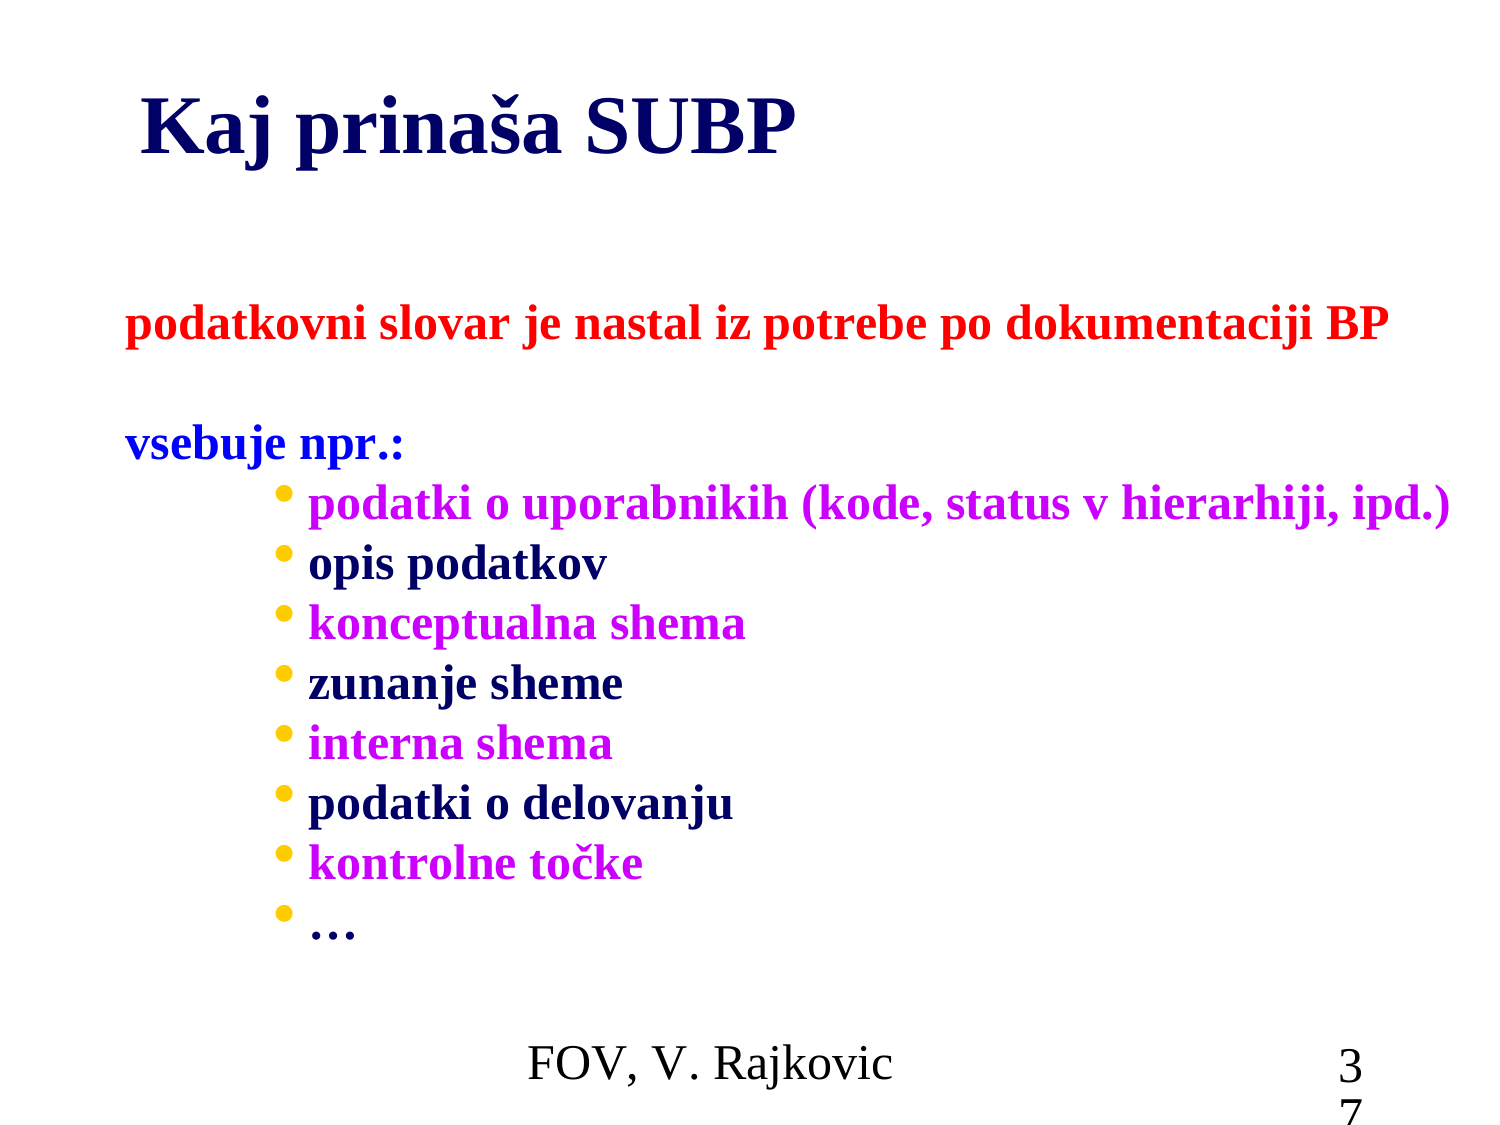

Kaj prinaša SUBP
podatkovni slovar je nastal iz potrebe po dokumentaciji BP
vsebuje npr.:
 podatki o uporabnikih (kode, status v hierarhiji, ipd.)
 opis podatkov
 konceptualna shema
 zunanje sheme
 interna shema
 podatki o delovanju
 kontrolne točke
 …
FOV, V. Rajkovic
37